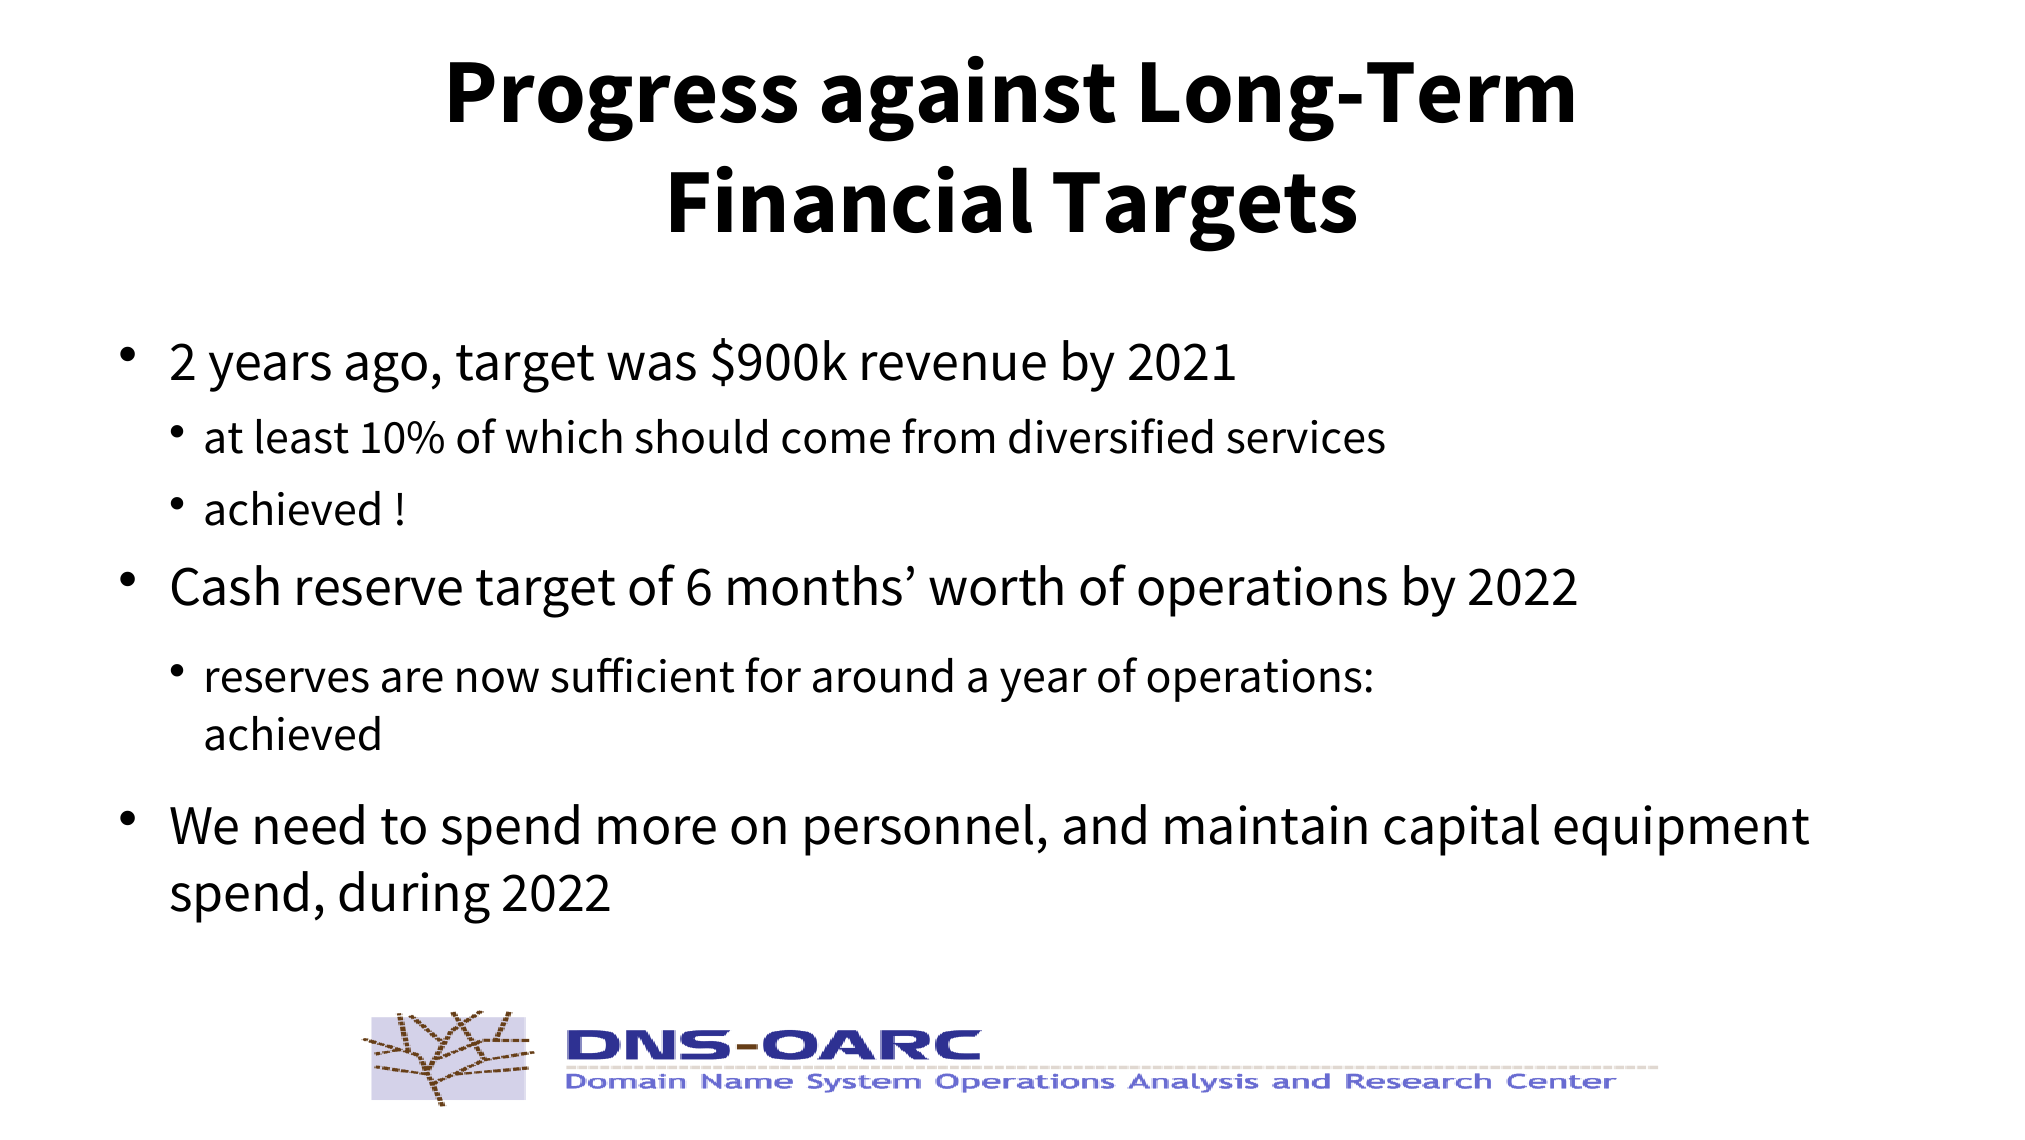

Progress against Long-Term
Financial Targets
2 years ago, target was $900k revenue by 2021
at least 10% of which should come from diversified services
achieved !
Cash reserve target of 6 months’ worth of operations by 2022
reserves are now sufficient for around a year of operations:
achieved
We need to spend more on personnel, and maintain capital equipment spend, during 2022